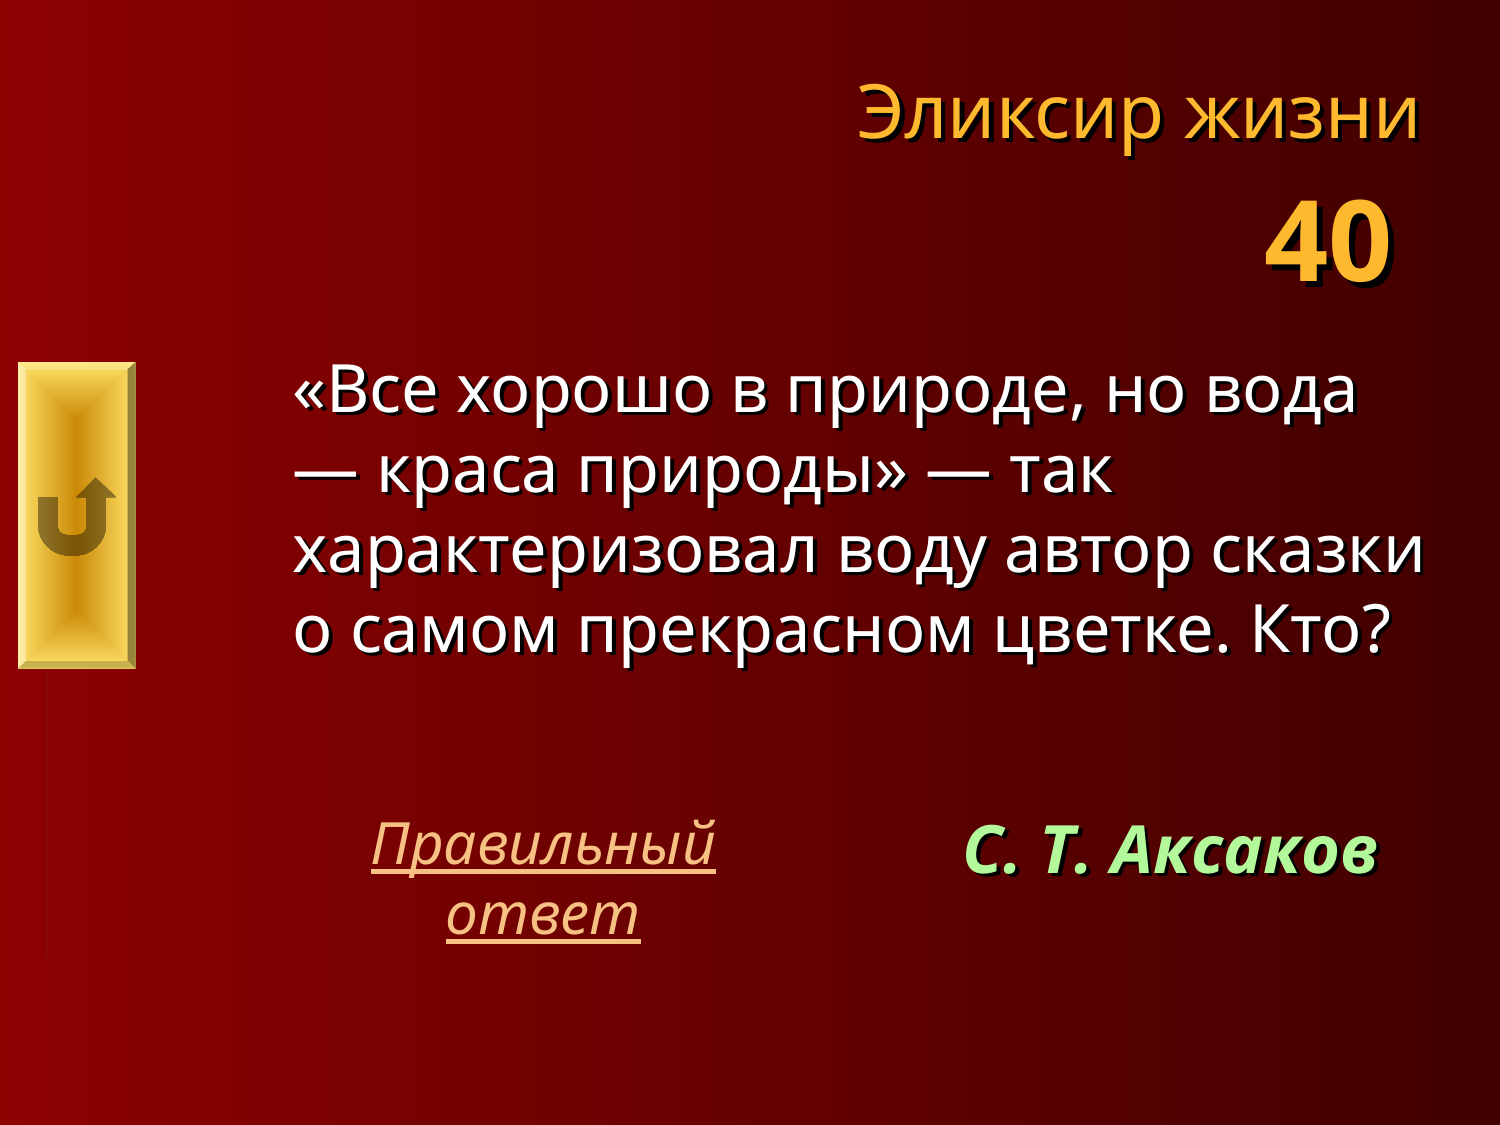

# Эликсир жизни
40
«Все хорошо в природе, но вода — краса природы» — так характеризовал воду автор сказки о самом прекрасном цветке. Кто?
С. Т. Аксаков
Правильный ответ